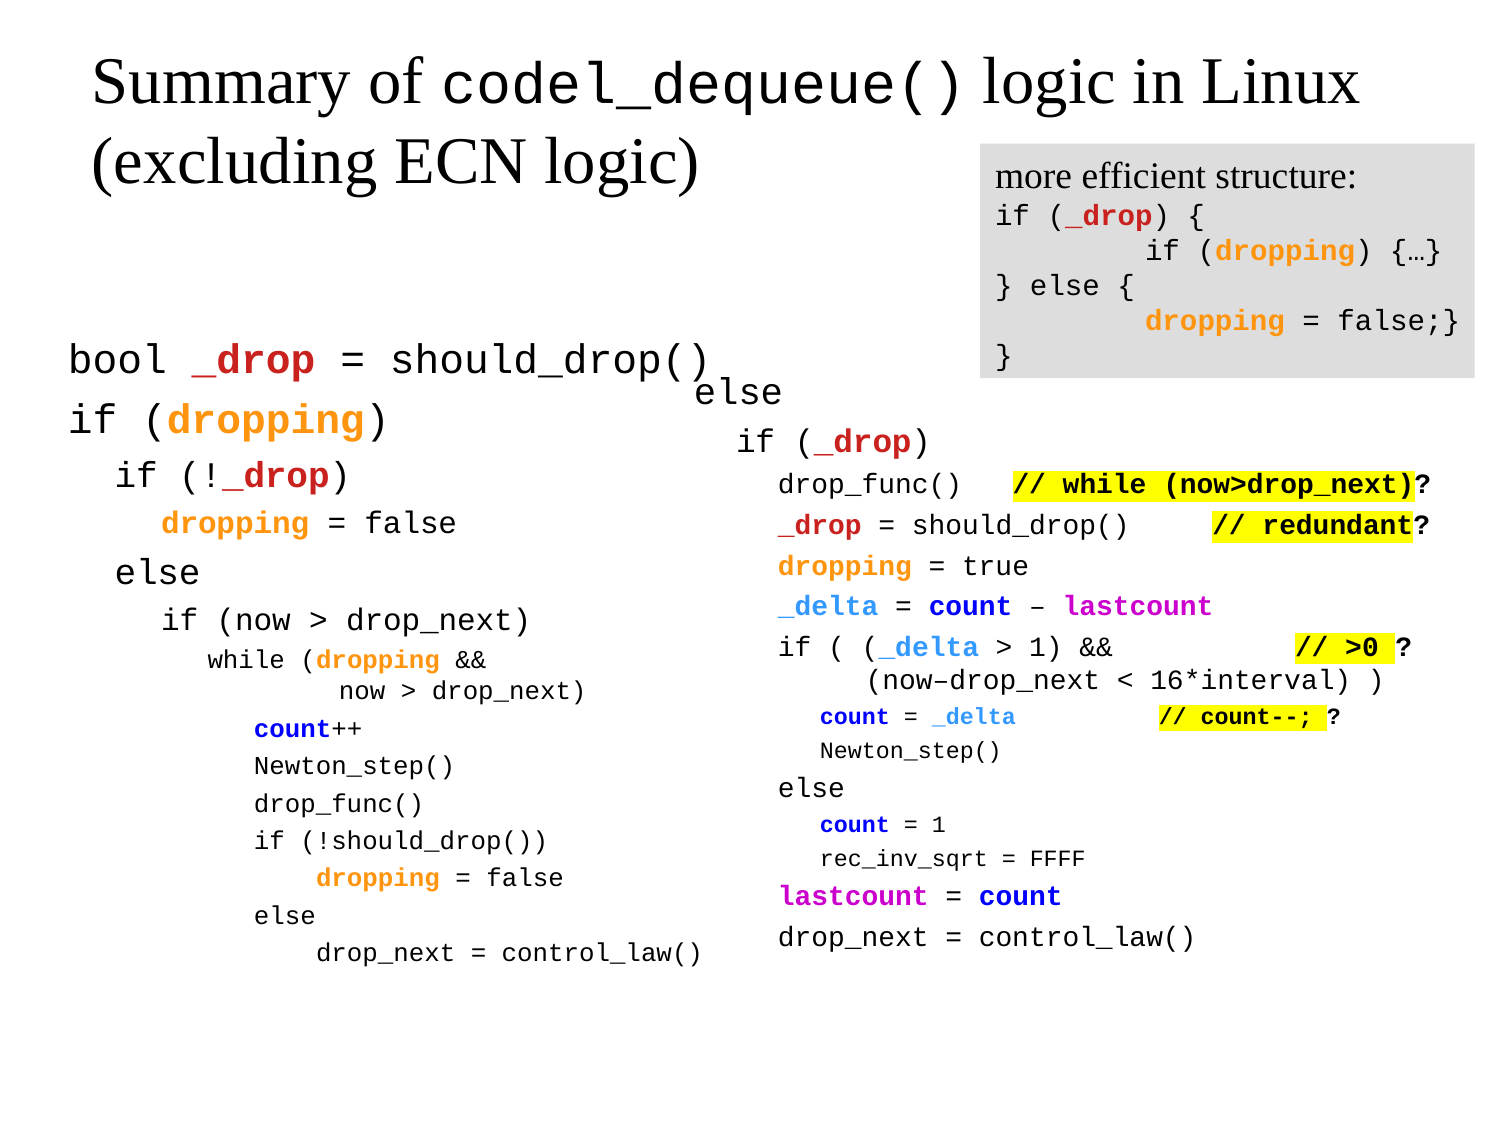

Summary of codel_dequeue() logic in Linux
(excluding ECN logic)
more efficient structure:
if (_drop) {
	if (dropping) {…}
} else {
	dropping = false;}
}
bool _drop = should_drop()
if (dropping)
if (!_drop)
dropping = false
else
if (now > drop_next)
while (dropping &&
 now > drop_next)
count++
Newton_step()
drop_func()
if (!should_drop())
 dropping = false
else
 drop_next = control_law()
else
if (_drop)
drop_func() // while (now>drop_next)?
_drop = should_drop()	 	// redundant?
dropping = true
_delta = count – lastcount
if ( (_delta > 1) && 	 		 	// >0 ?
 (now–drop_next < 16*interval) )
count = _delta	 	 // count--; ?
Newton_step()
else
count = 1
rec_inv_sqrt = FFFF
lastcount = count
drop_next = control_law()